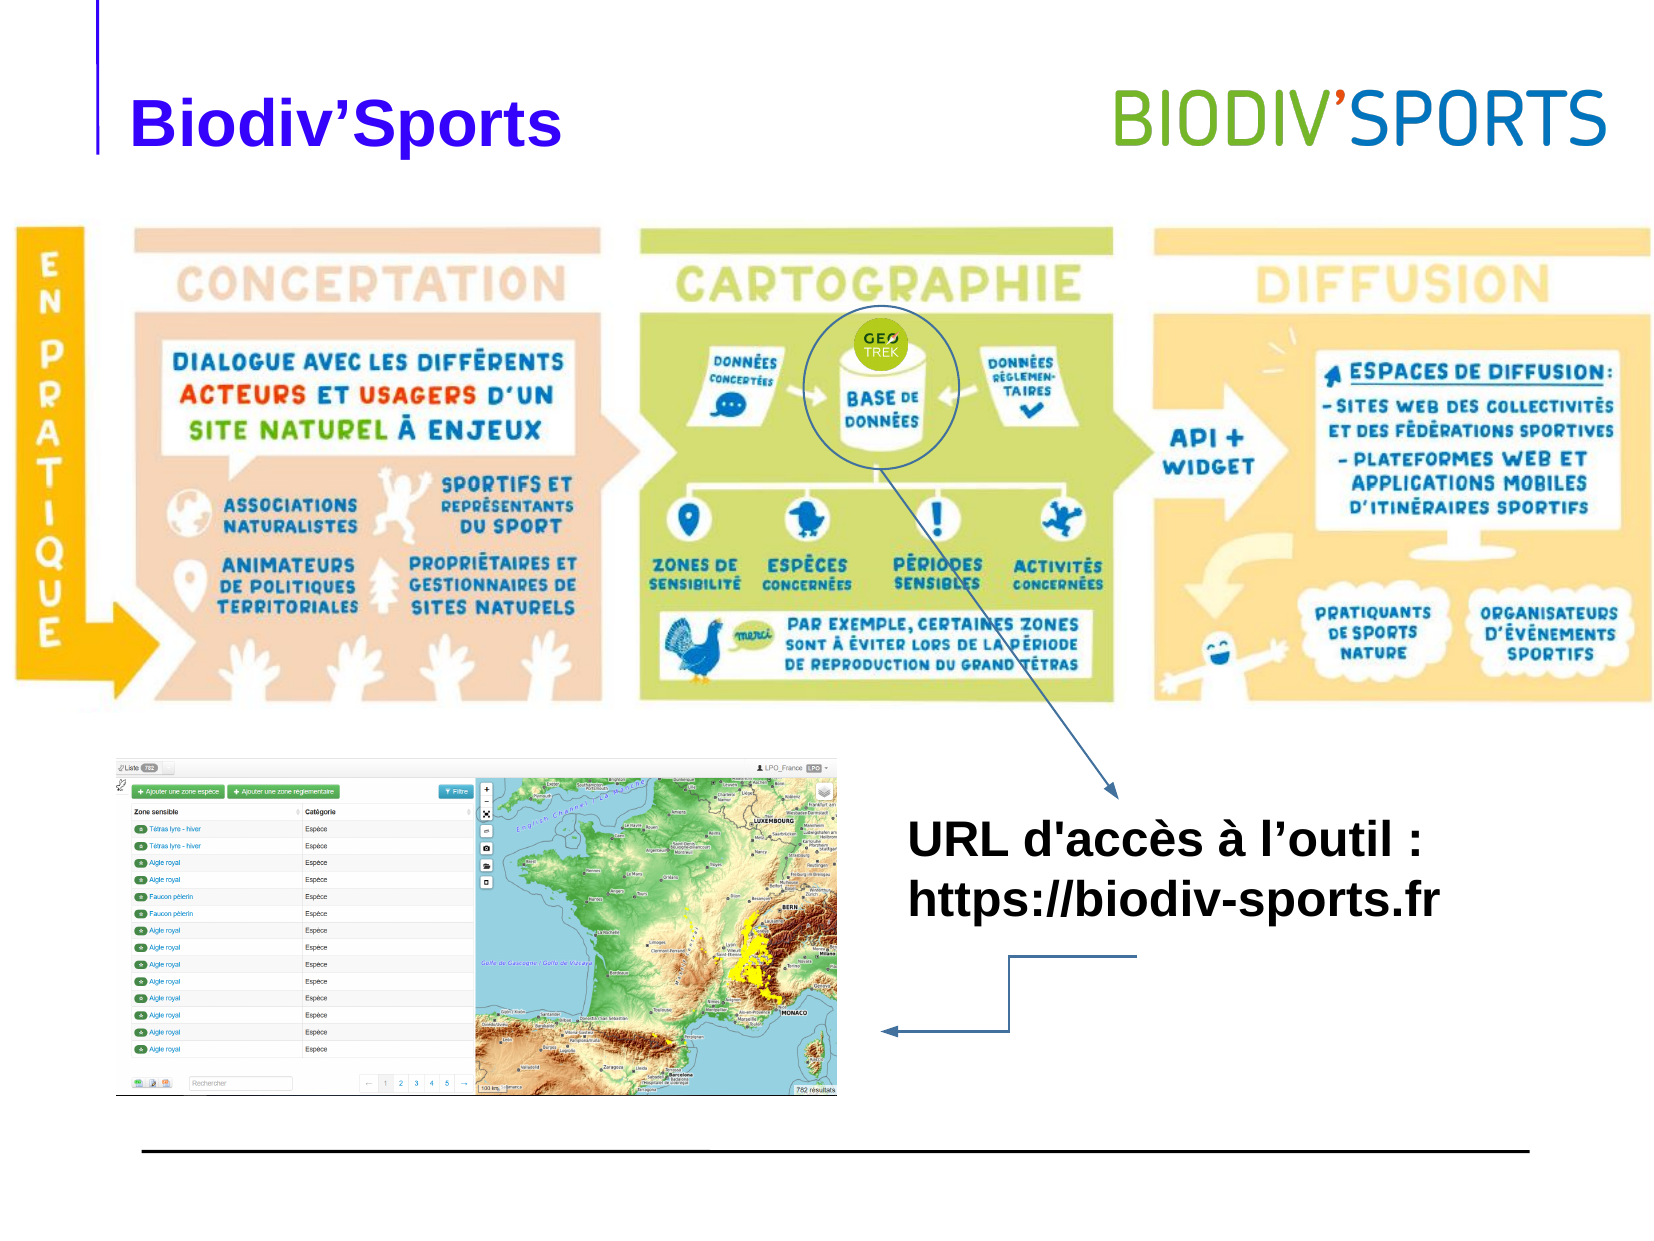

# Biodiv’Sports
URL d'accès à l’outil :
https://biodiv-sports.fr